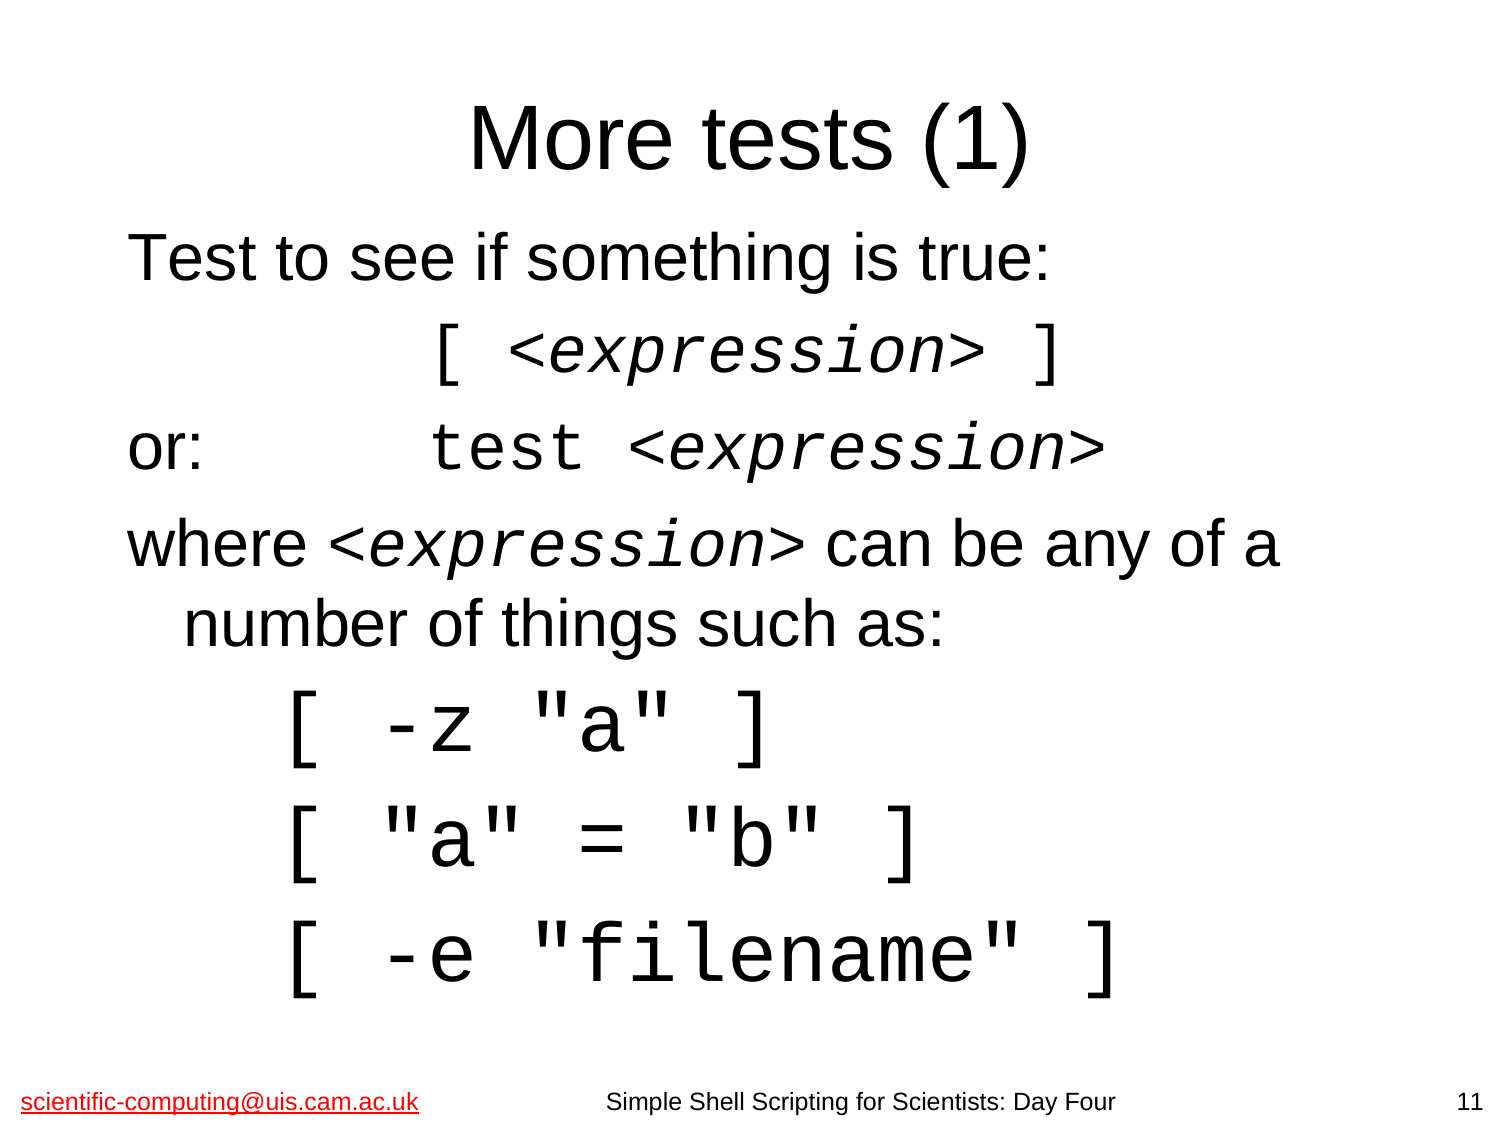

# More tests (1)
Test to see if something is true:
			[ <expression> ]
or:		test <expression>
where <expression> can be any of a number of things such as:
		[ -z "a" ]
		[ "a" = "b" ]
		[ -e "filename" ]
escience-support@ucs.cam.ac.uk	Simple Shell Scripting for Scientists: Day Three
11